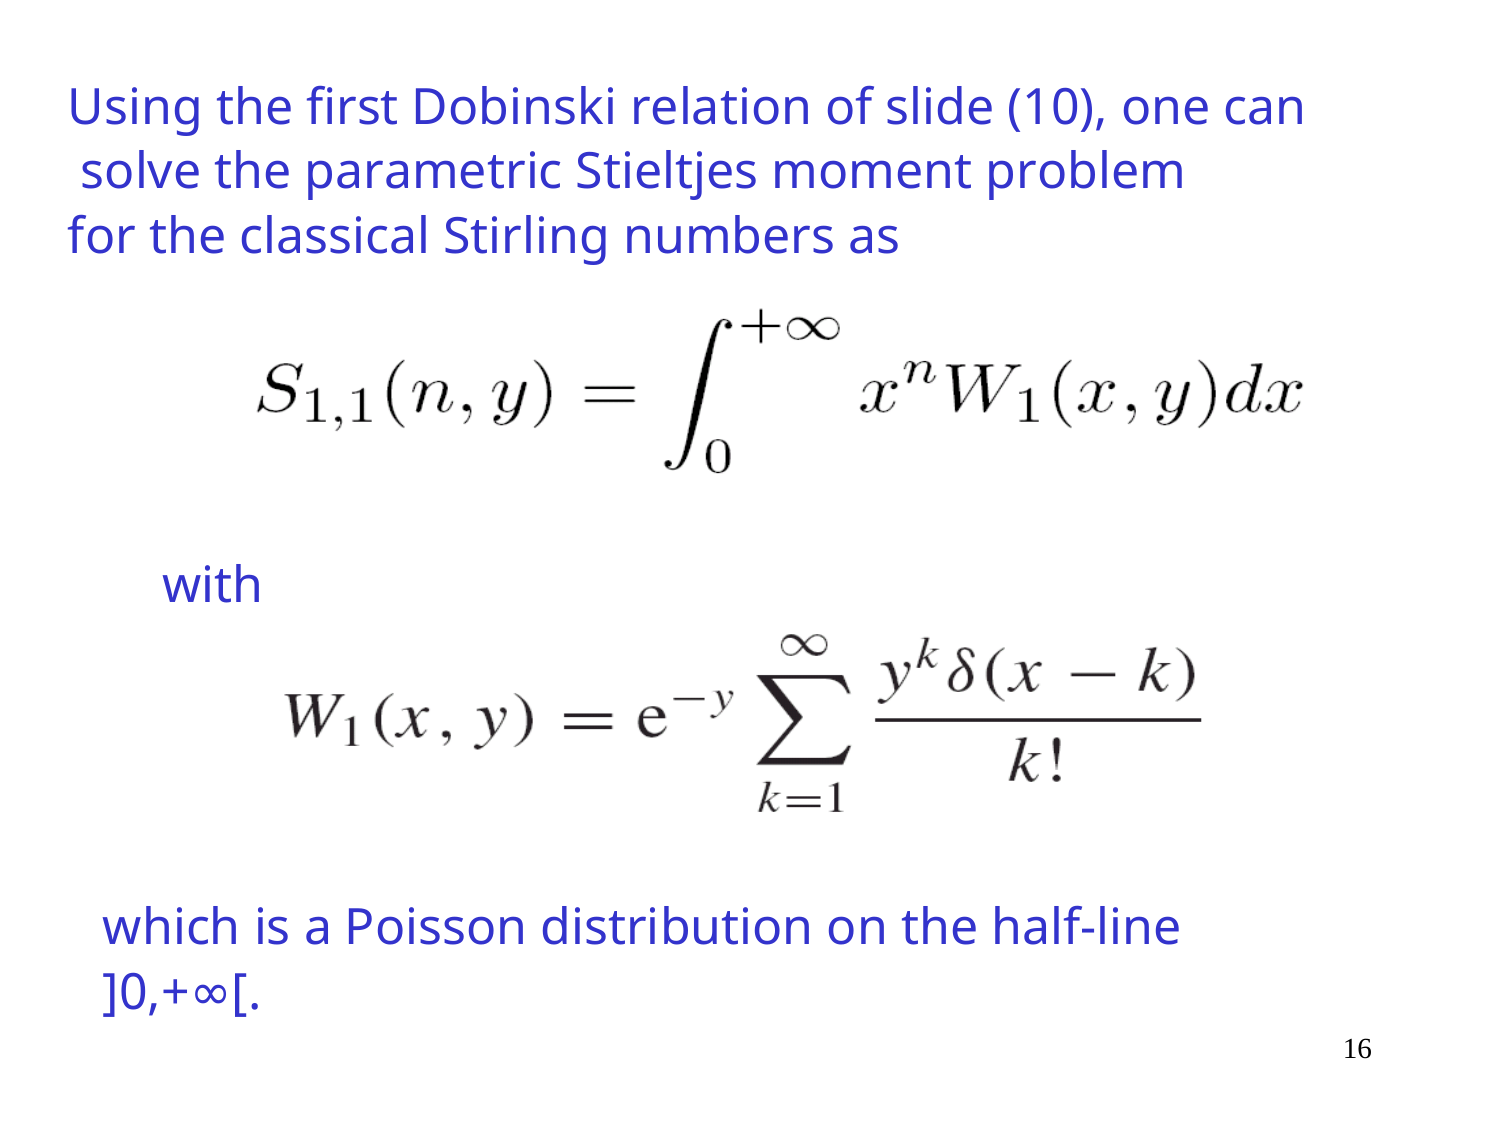

Using the first Dobinski relation of slide (10), one can
 solve the parametric Stieltjes moment problem
for the classical Stirling numbers as
with
which is a Poisson distribution on the half-line
]0,+∞[.
16